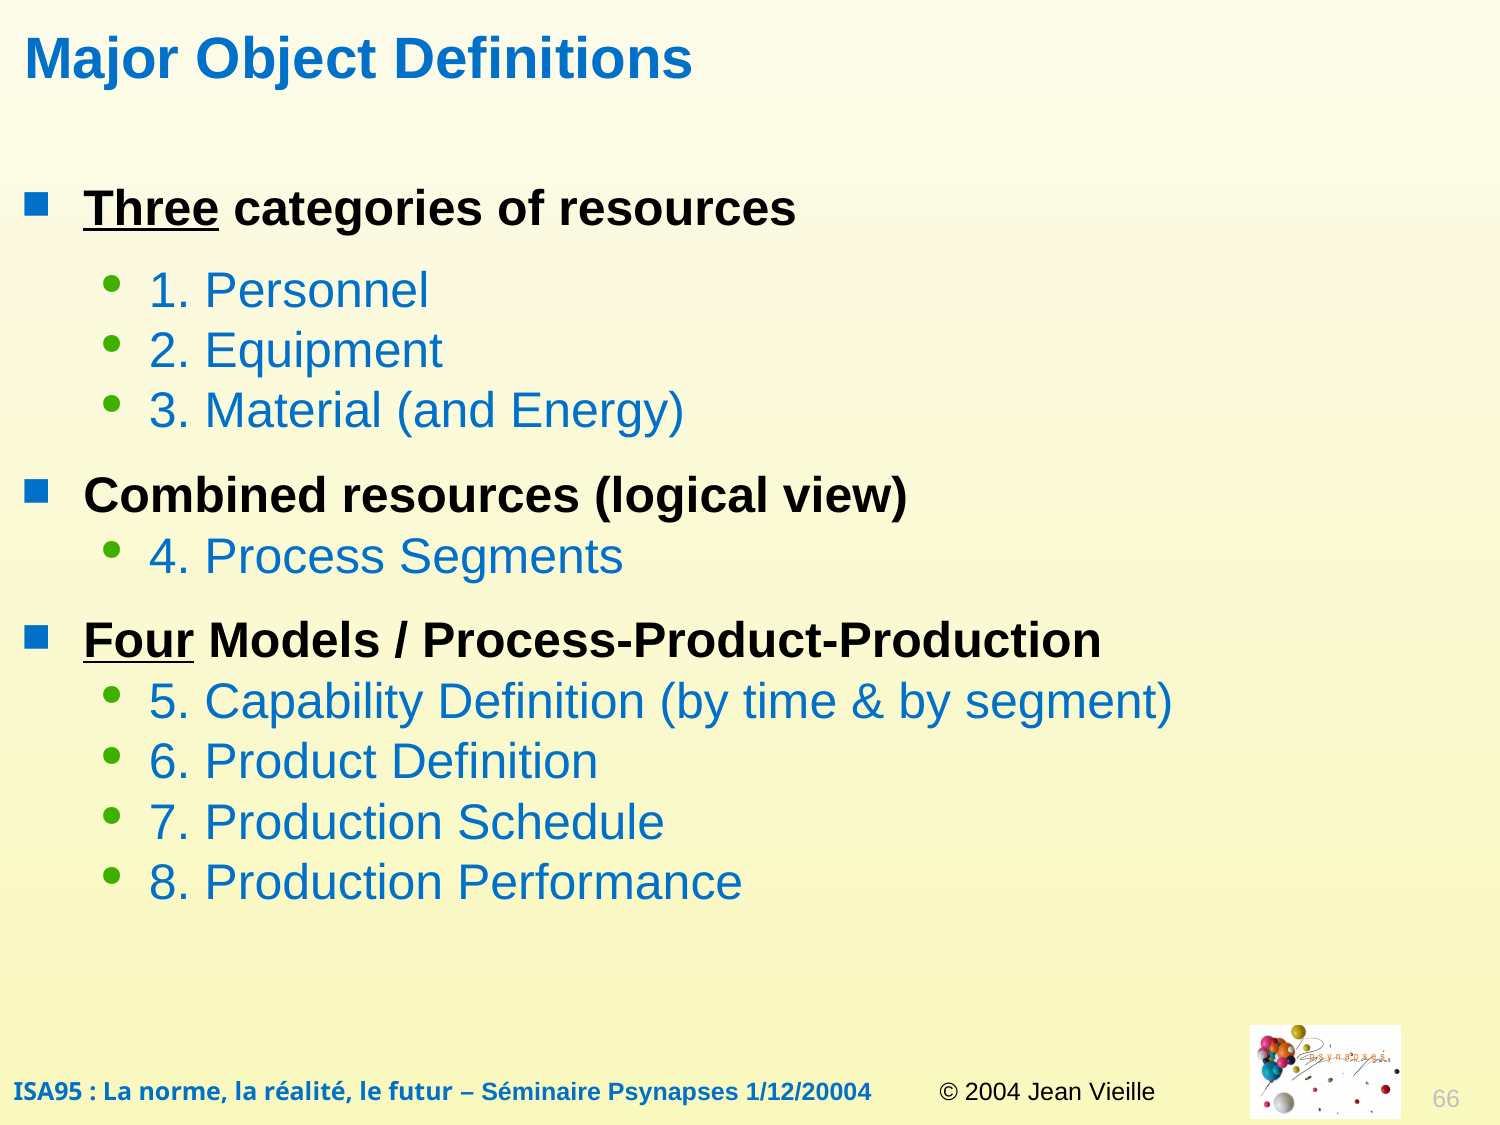

# Major Object Definitions
Three categories of resources
1. Personnel
2. Equipment
3. Material (and Energy)
Combined resources (logical view)
4. Process Segments
Four Models / Process-Product-Production
5. Capability Definition (by time & by segment)
6. Product Definition
7. Production Schedule
8. Production Performance